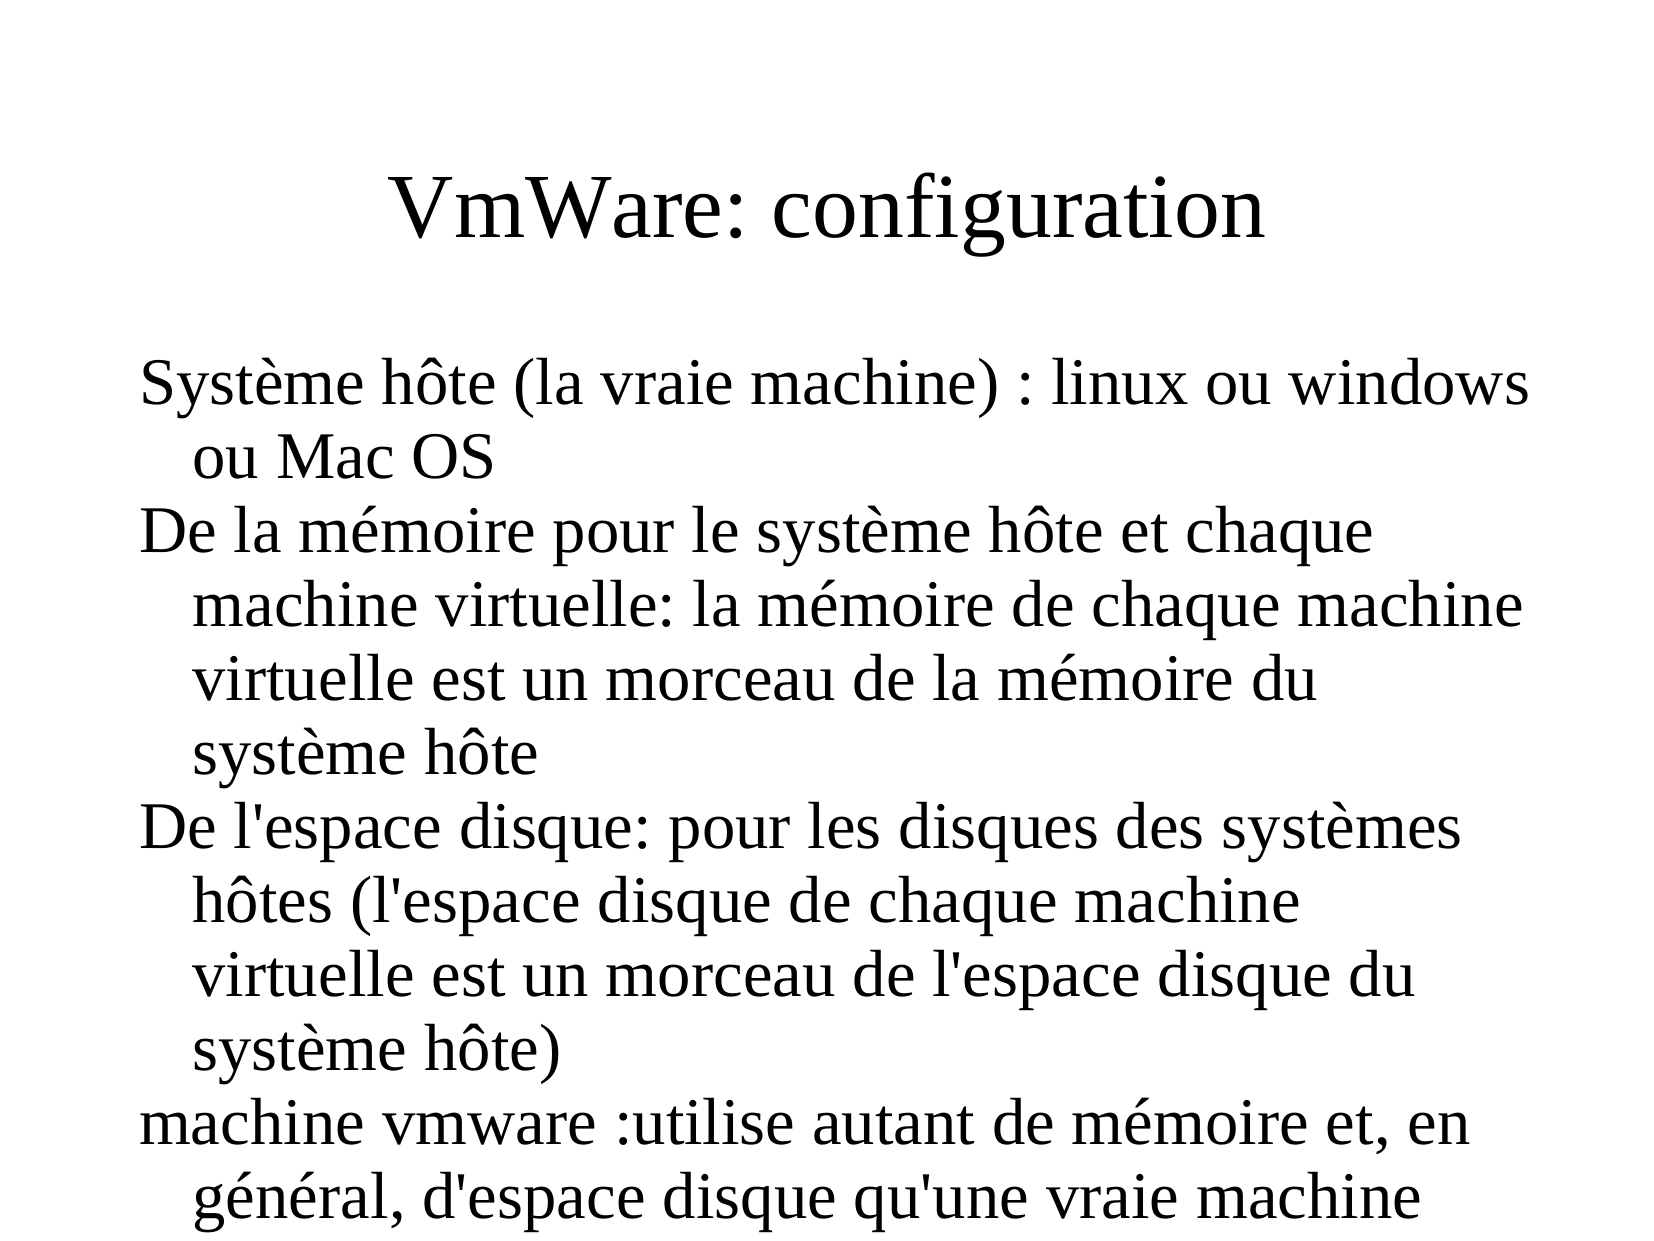

# VmWare: configuration
Système hôte (la vraie machine) : linux ou windows ou Mac OS
De la mémoire pour le système hôte et chaque machine virtuelle: la mémoire de chaque machine virtuelle est un morceau de la mémoire du système hôte
De l'espace disque: pour les disques des systèmes hôtes (l'espace disque de chaque machine virtuelle est un morceau de l'espace disque du système hôte)
machine vmware :utilise autant de mémoire et, en général, d'espace disque qu'une vraie machine